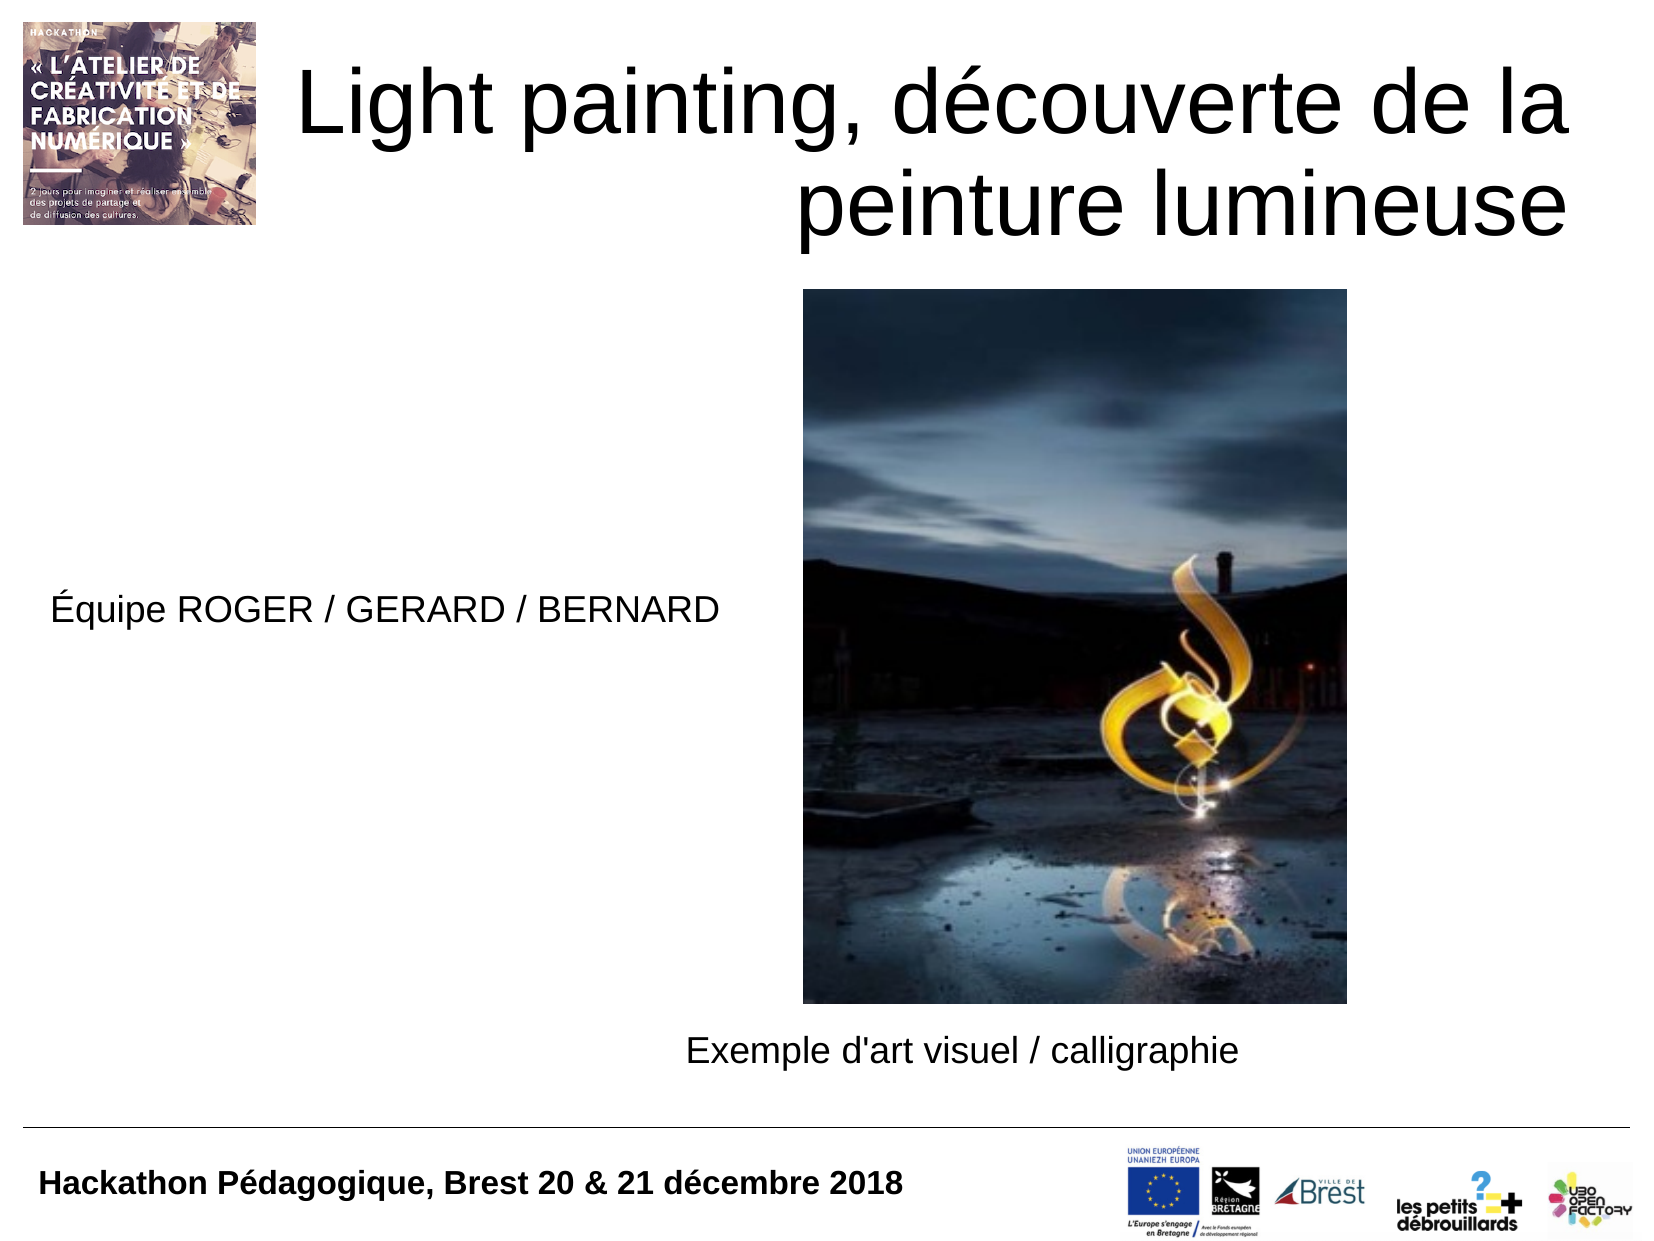

# Light painting, découverte de la peinture lumineuse
Équipe ROGER / GERARD / BERNARD
Exemple d'art visuel / calligraphie
Hackathon Pédagogique, Brest 20 & 21 décembre 2018